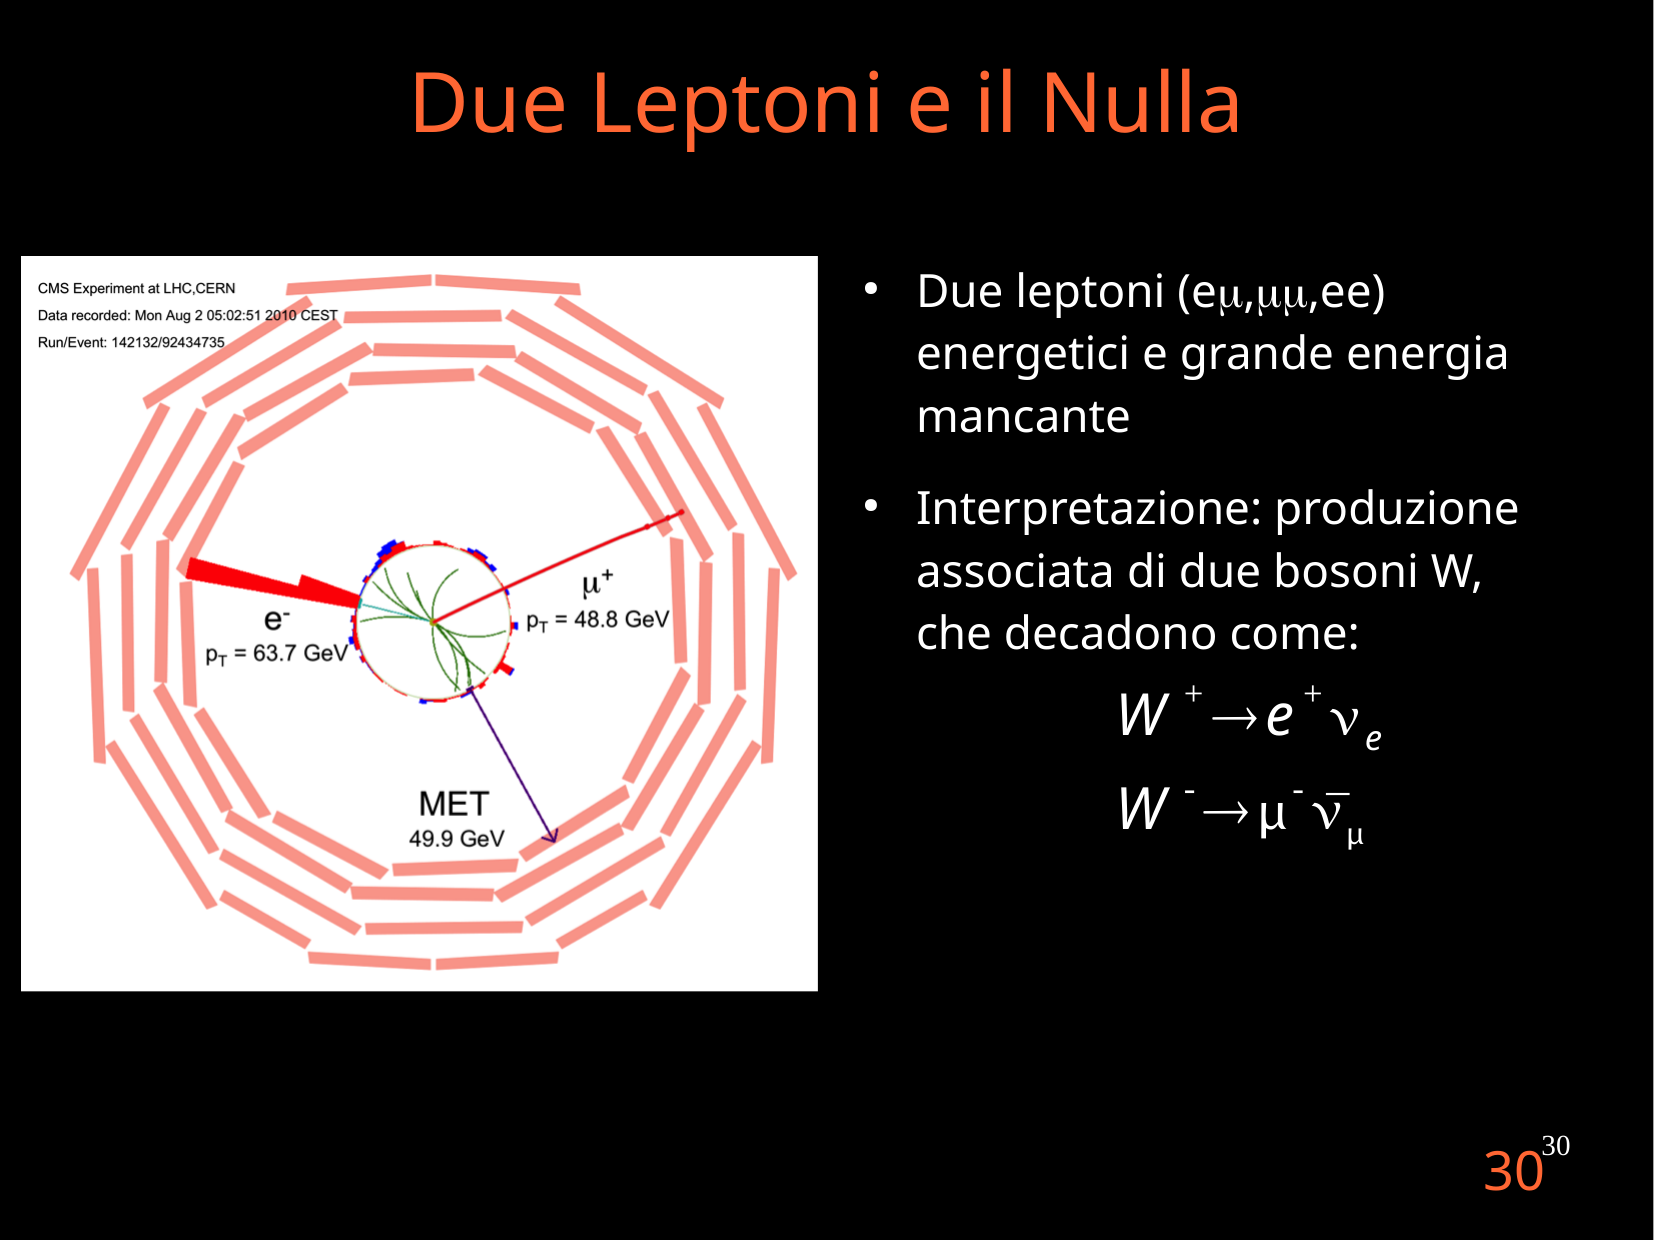

# Due Leptoni e il Nulla
Due leptoni (em,mm,ee) energetici e grande energia mancante
Interpretazione: produzione associata di due bosoni W, che decadono come:
30